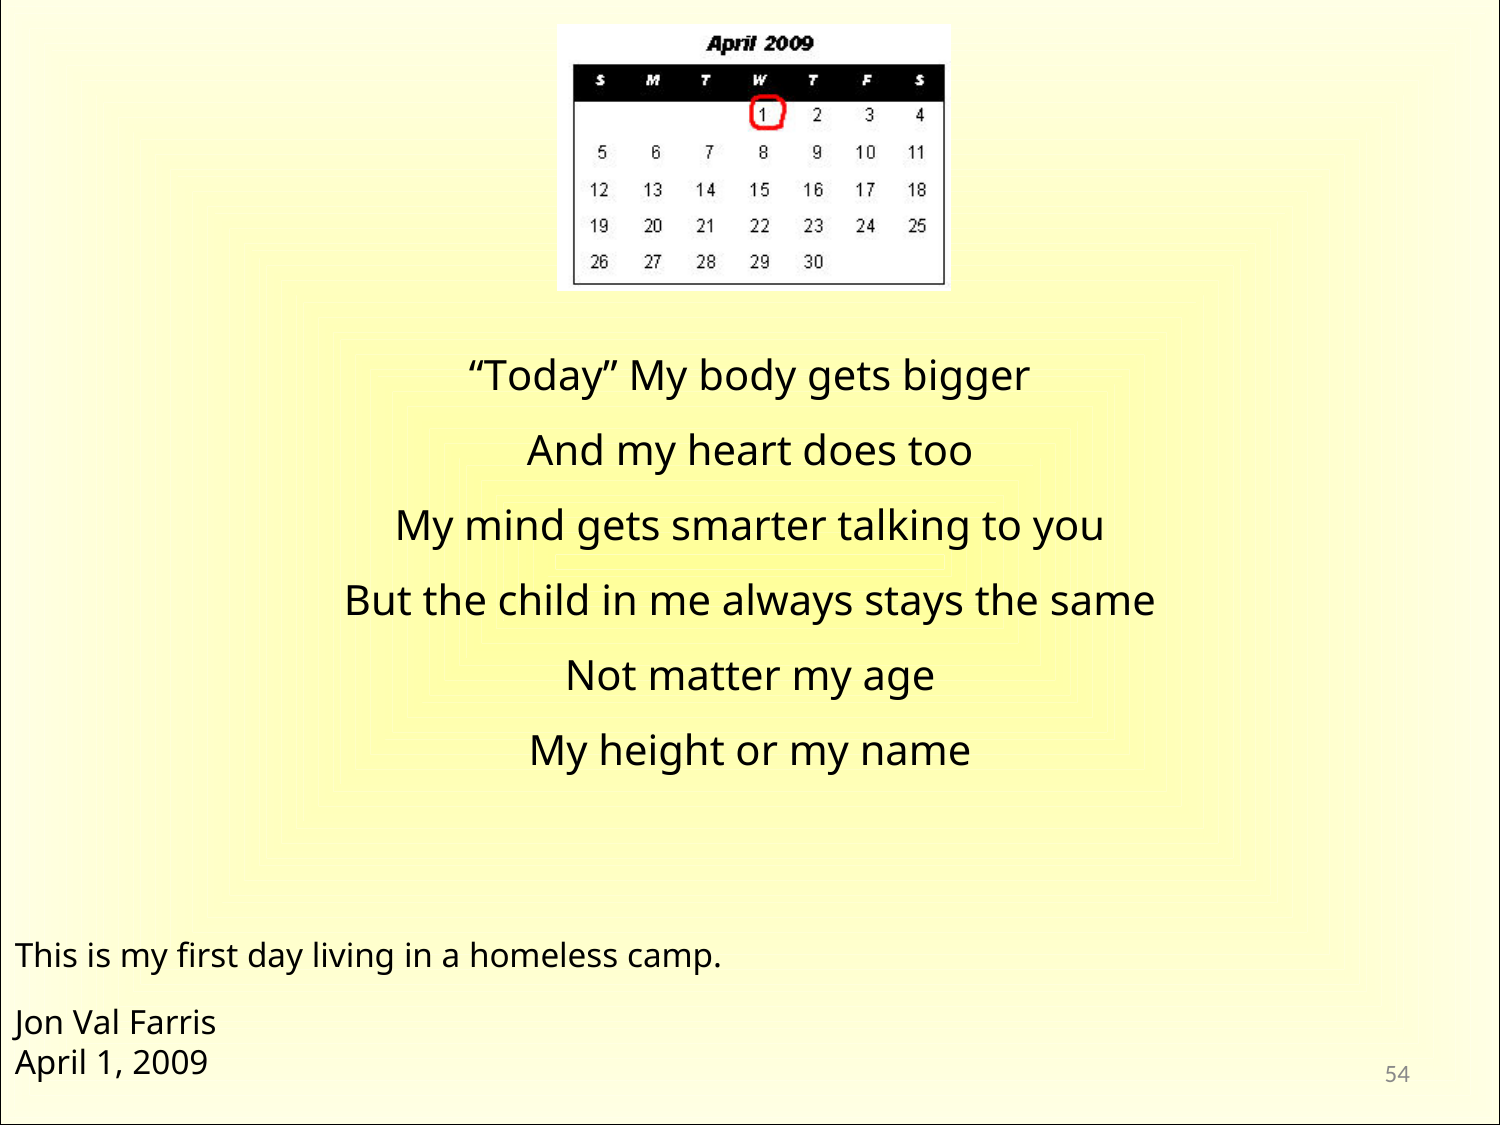

“Today” My body gets bigger
And my heart does too
My mind gets smarter talking to you
But the child in me always stays the same
Not matter my age
My height or my name
This is my first day living in a homeless camp.
Jon Val Farris
April 1, 2009